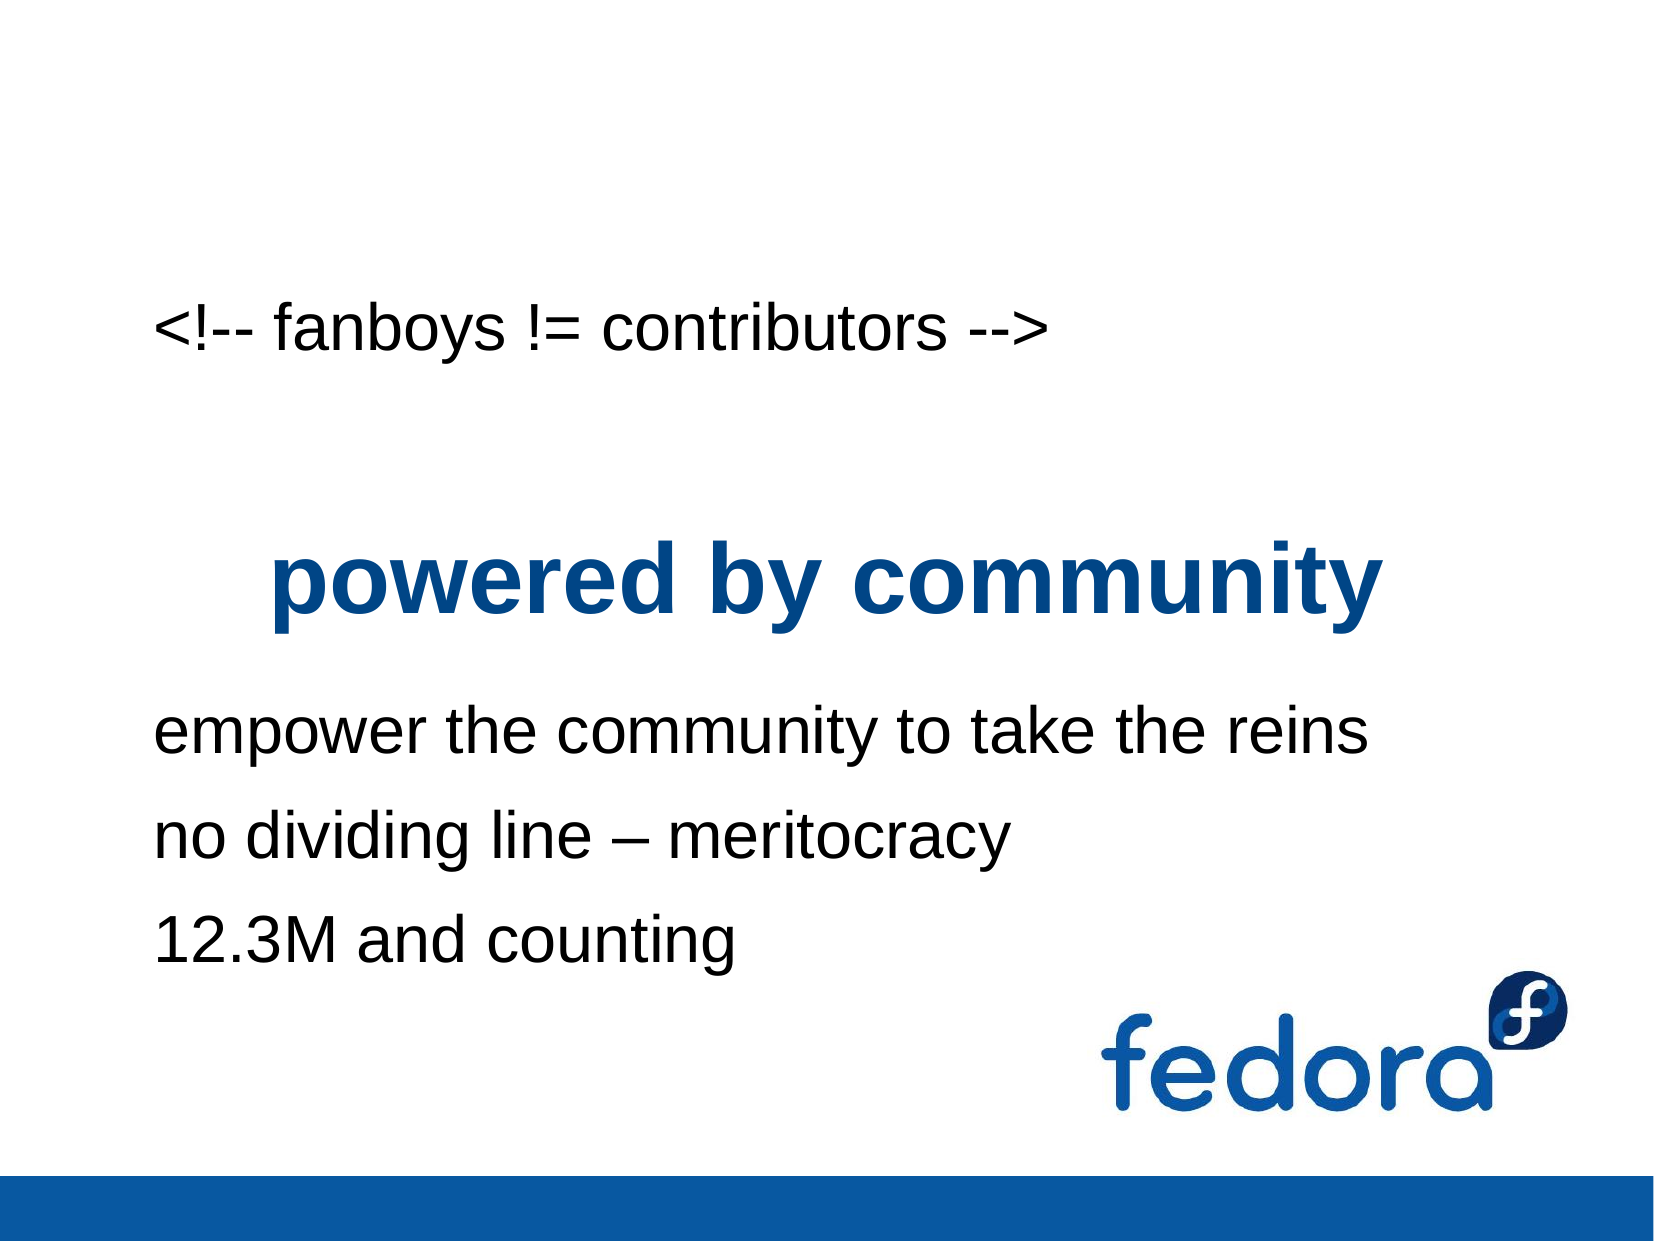

# powered by community
<!-- fanboys != contributors -->
empower the community to take the reins
no dividing line – meritocracy
12.3M and counting